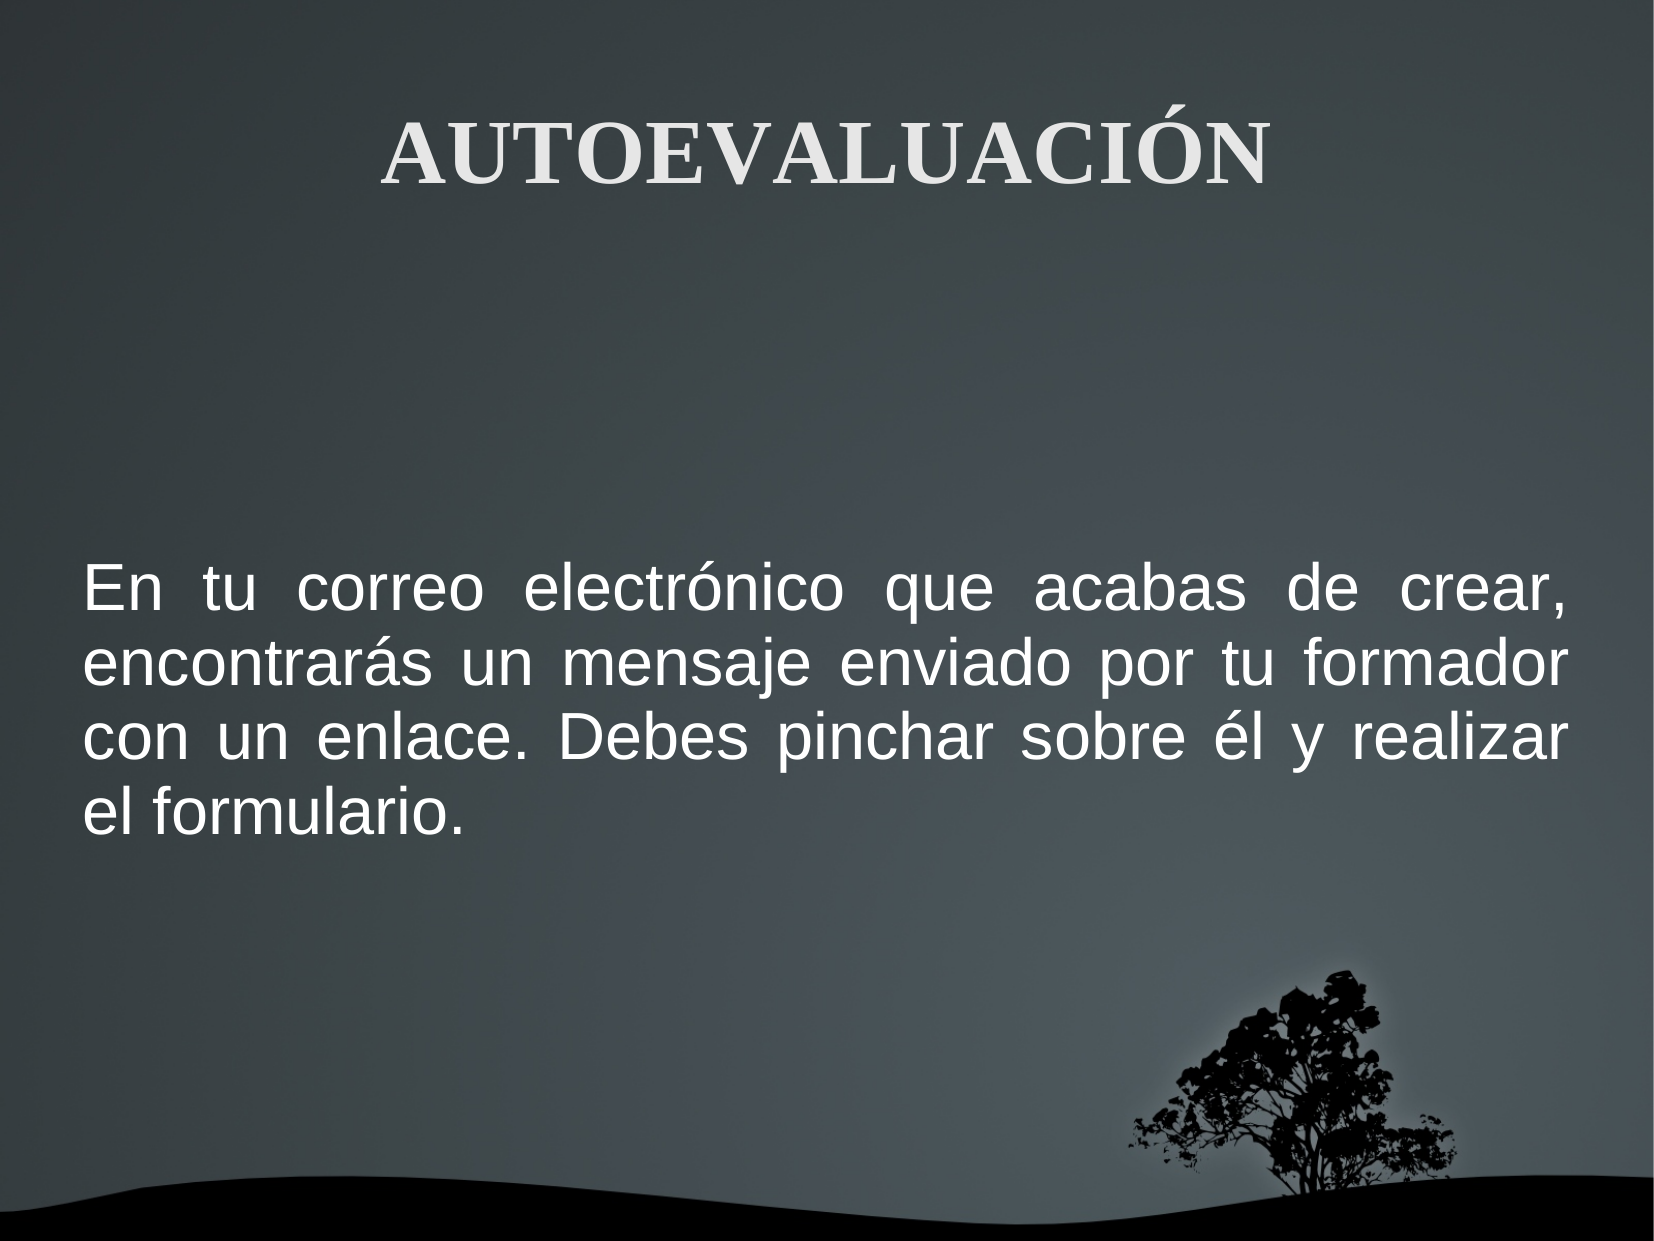

# AUTOEVALUACIÓN
En tu correo electrónico que acabas de crear, encontrarás un mensaje enviado por tu formador con un enlace. Debes pinchar sobre él y realizar el formulario.